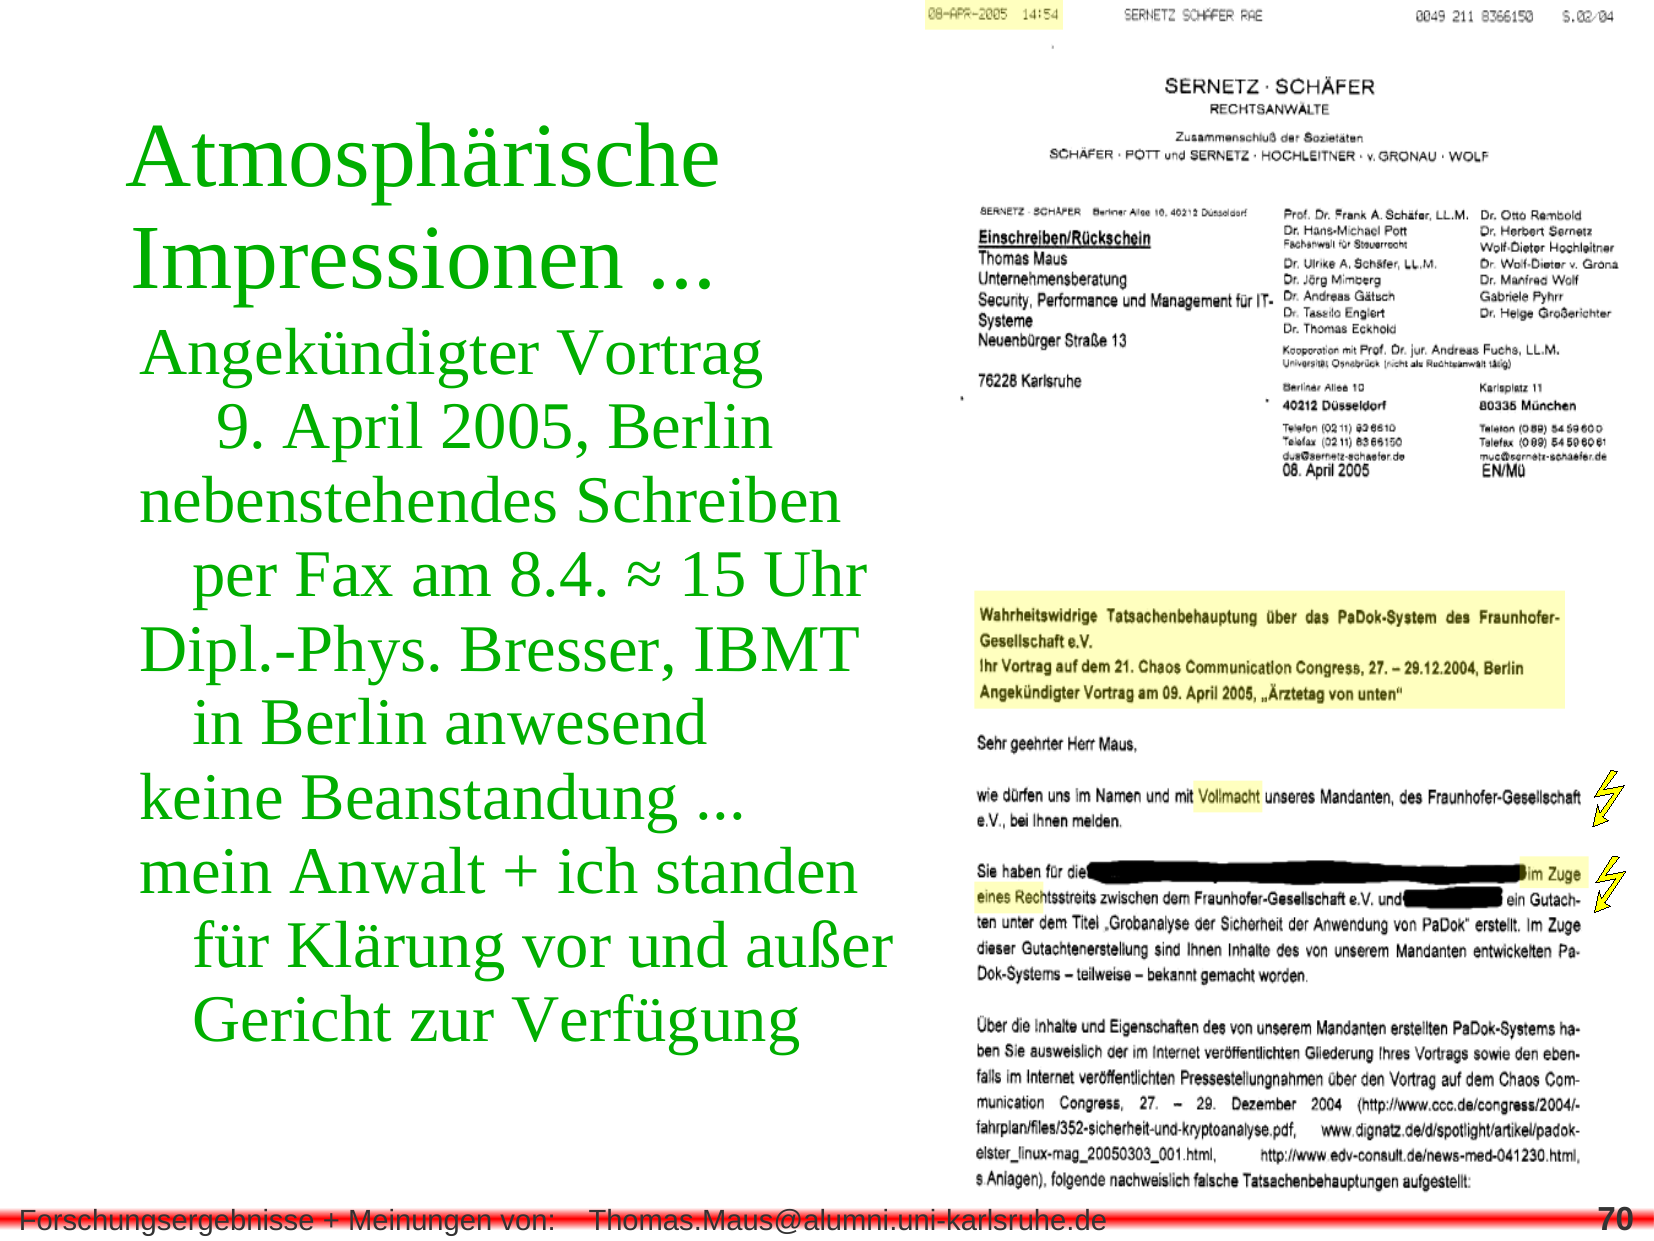

# Atmosphärische Impressionen ...
Angekündigter Vortrag
9. April 2005, Berlin
nebenstehendes Schreiben per Fax am 8.4. ≈ 15 Uhr
Dipl.-Phys. Bresser, IBMT in Berlin anwesend
keine Beanstandung ...
mein Anwalt + ich standen für Klärung vor und außer Gericht zur Verfügung